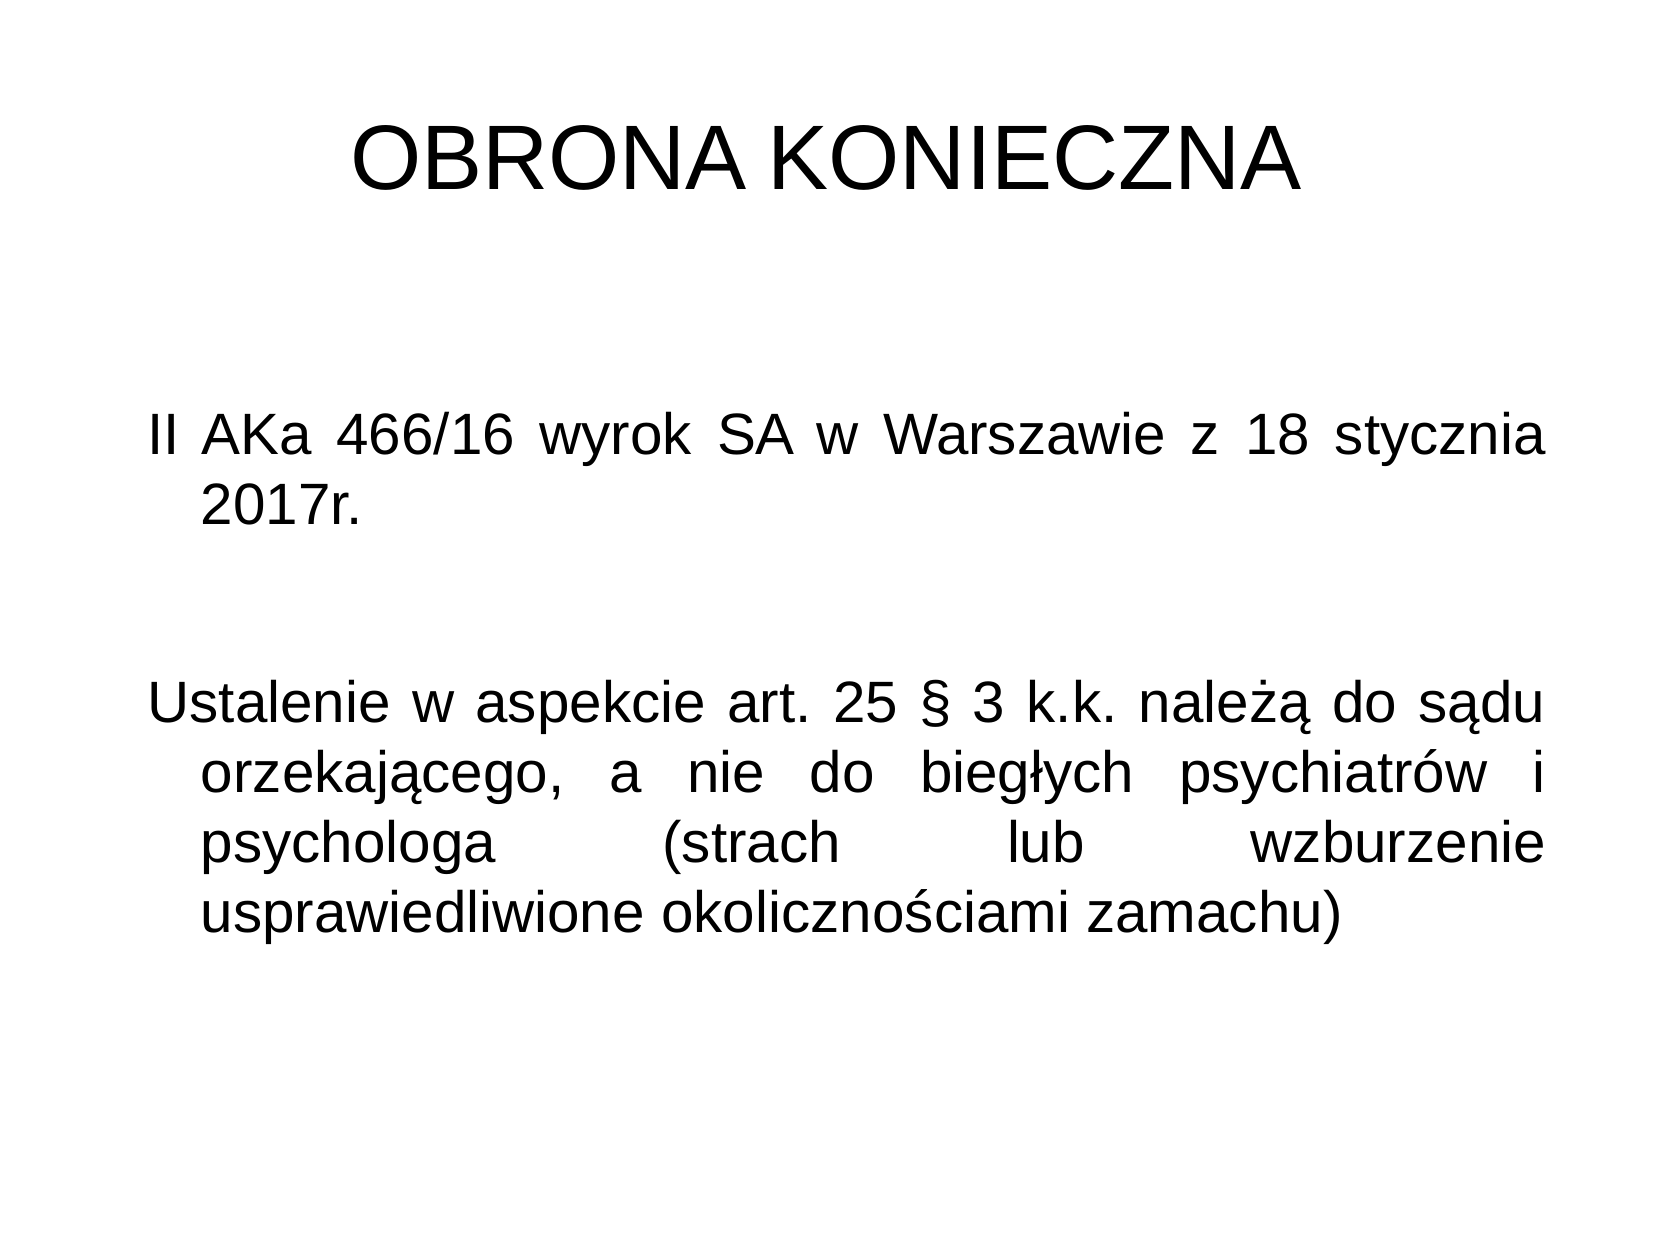

# OBRONA KONIECZNA
II AKa 466/16 wyrok SA w Warszawie z 18 stycznia 2017r.
Ustalenie w aspekcie art. 25 § 3 k.k. należą do sądu orzekającego, a nie do biegłych psychiatrów i psychologa (strach lub wzburzenie usprawiedliwione okolicznościami zamachu)